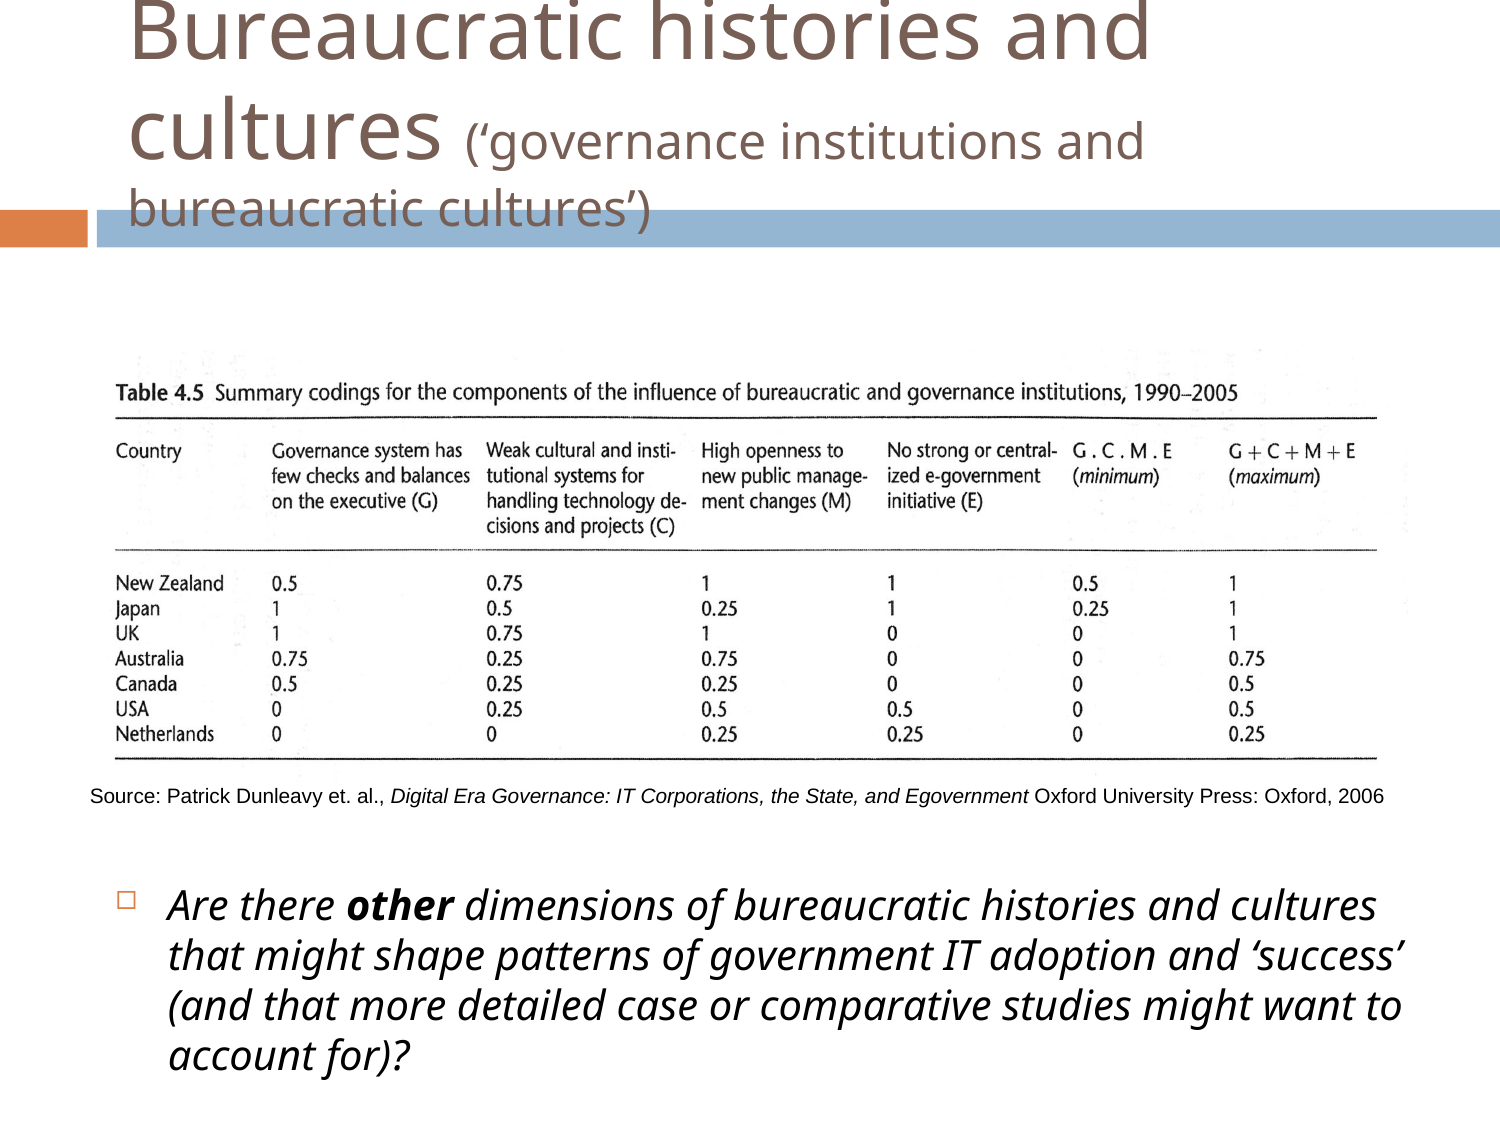

# Bureaucratic histories and cultures (‘governance institutions and bureaucratic cultures’)
Are there other dimensions of bureaucratic histories and cultures that might shape patterns of government IT adoption and ‘success’ (and that more detailed case or comparative studies might want to account for)?
Source: Patrick Dunleavy et. al., Digital Era Governance: IT Corporations, the State, and Egovernment Oxford University Press: Oxford, 2006